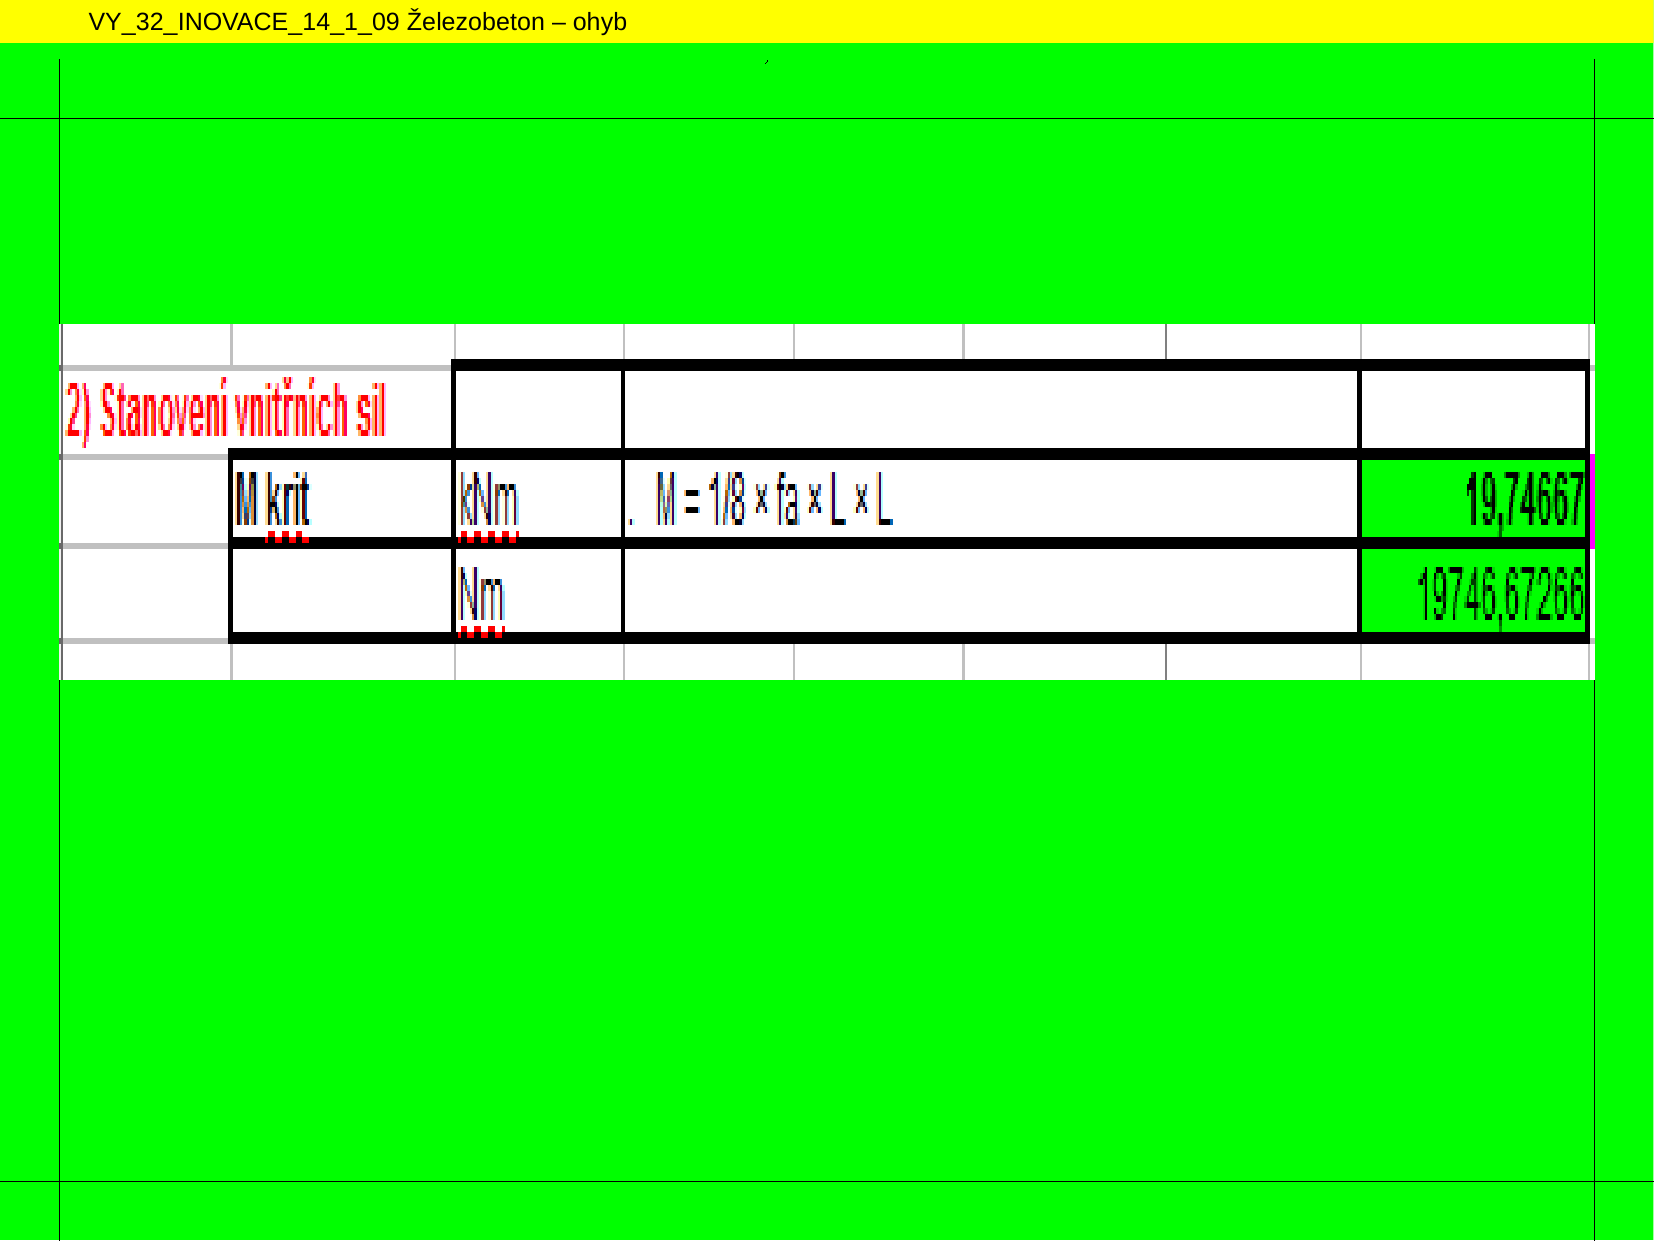

VY_32_INOVACE_14_1_09 Železobeton – ohyb
	VY_32_INOVACE_14_1_09 Železobeton – ohyb